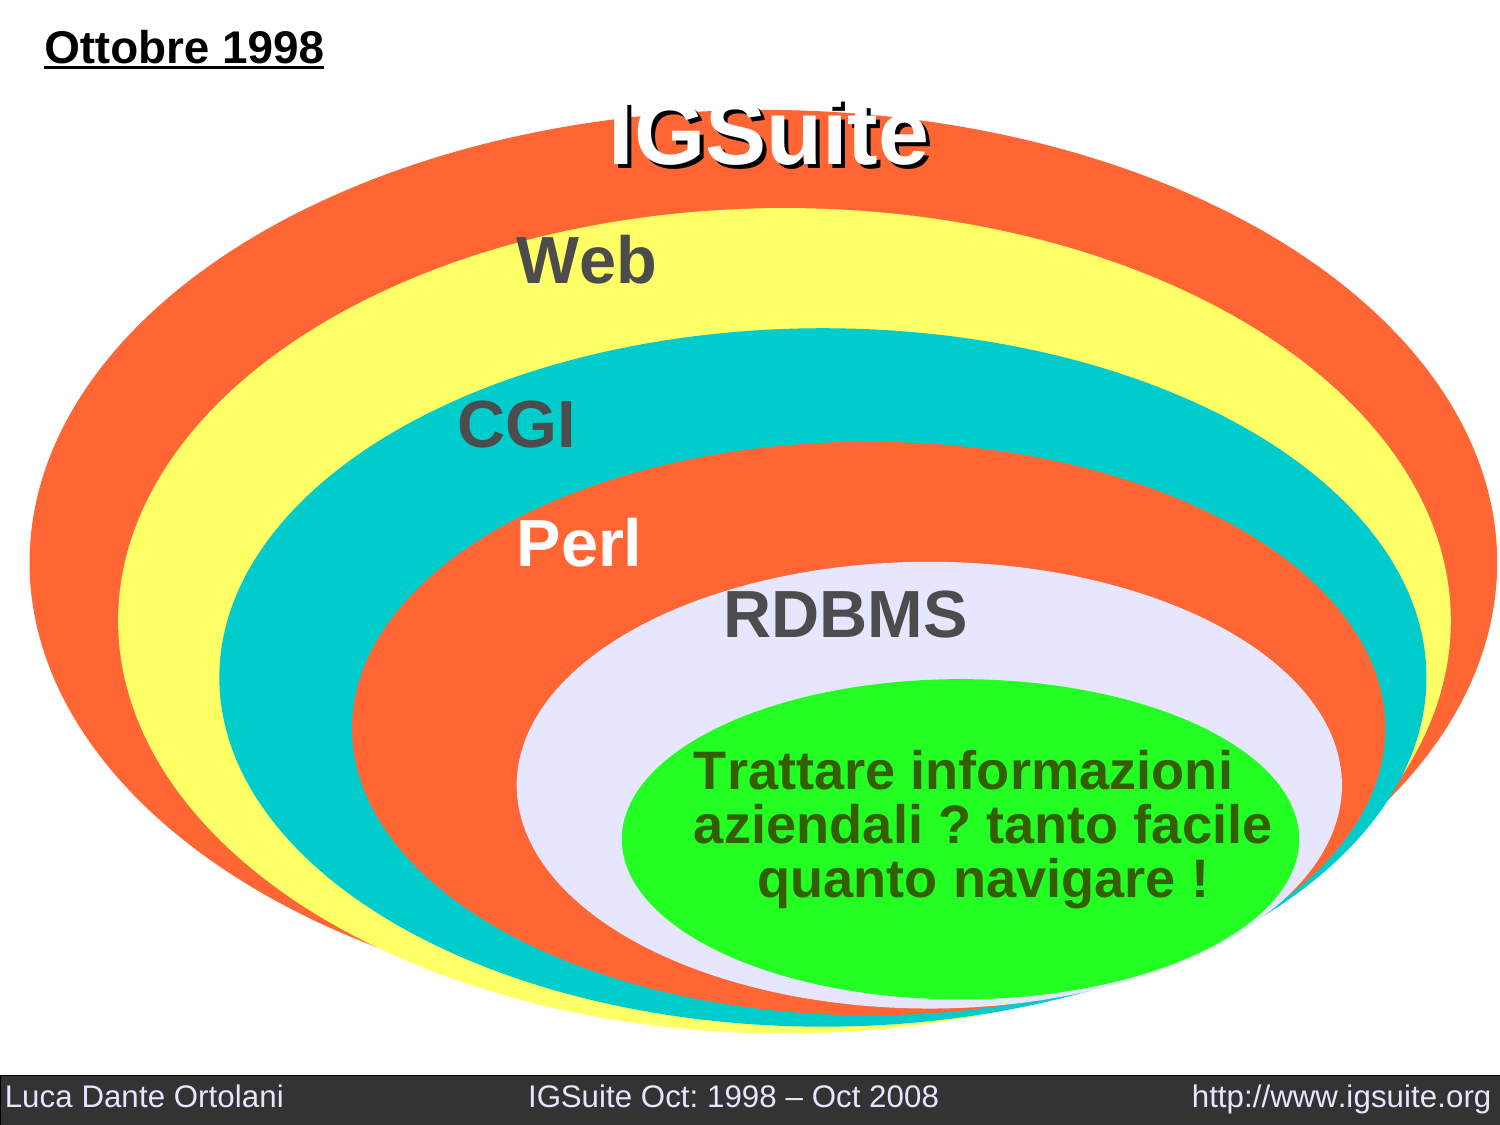

Ottobre 1998
IGSuite
Web
CGI
Perl
RDBMS
Trattare informazioni
aziendali ? tanto facile
quanto navigare !
Luca Dante Ortolani IGSuite Oct: 1998 – Oct 2008 http://www.igsuite.org